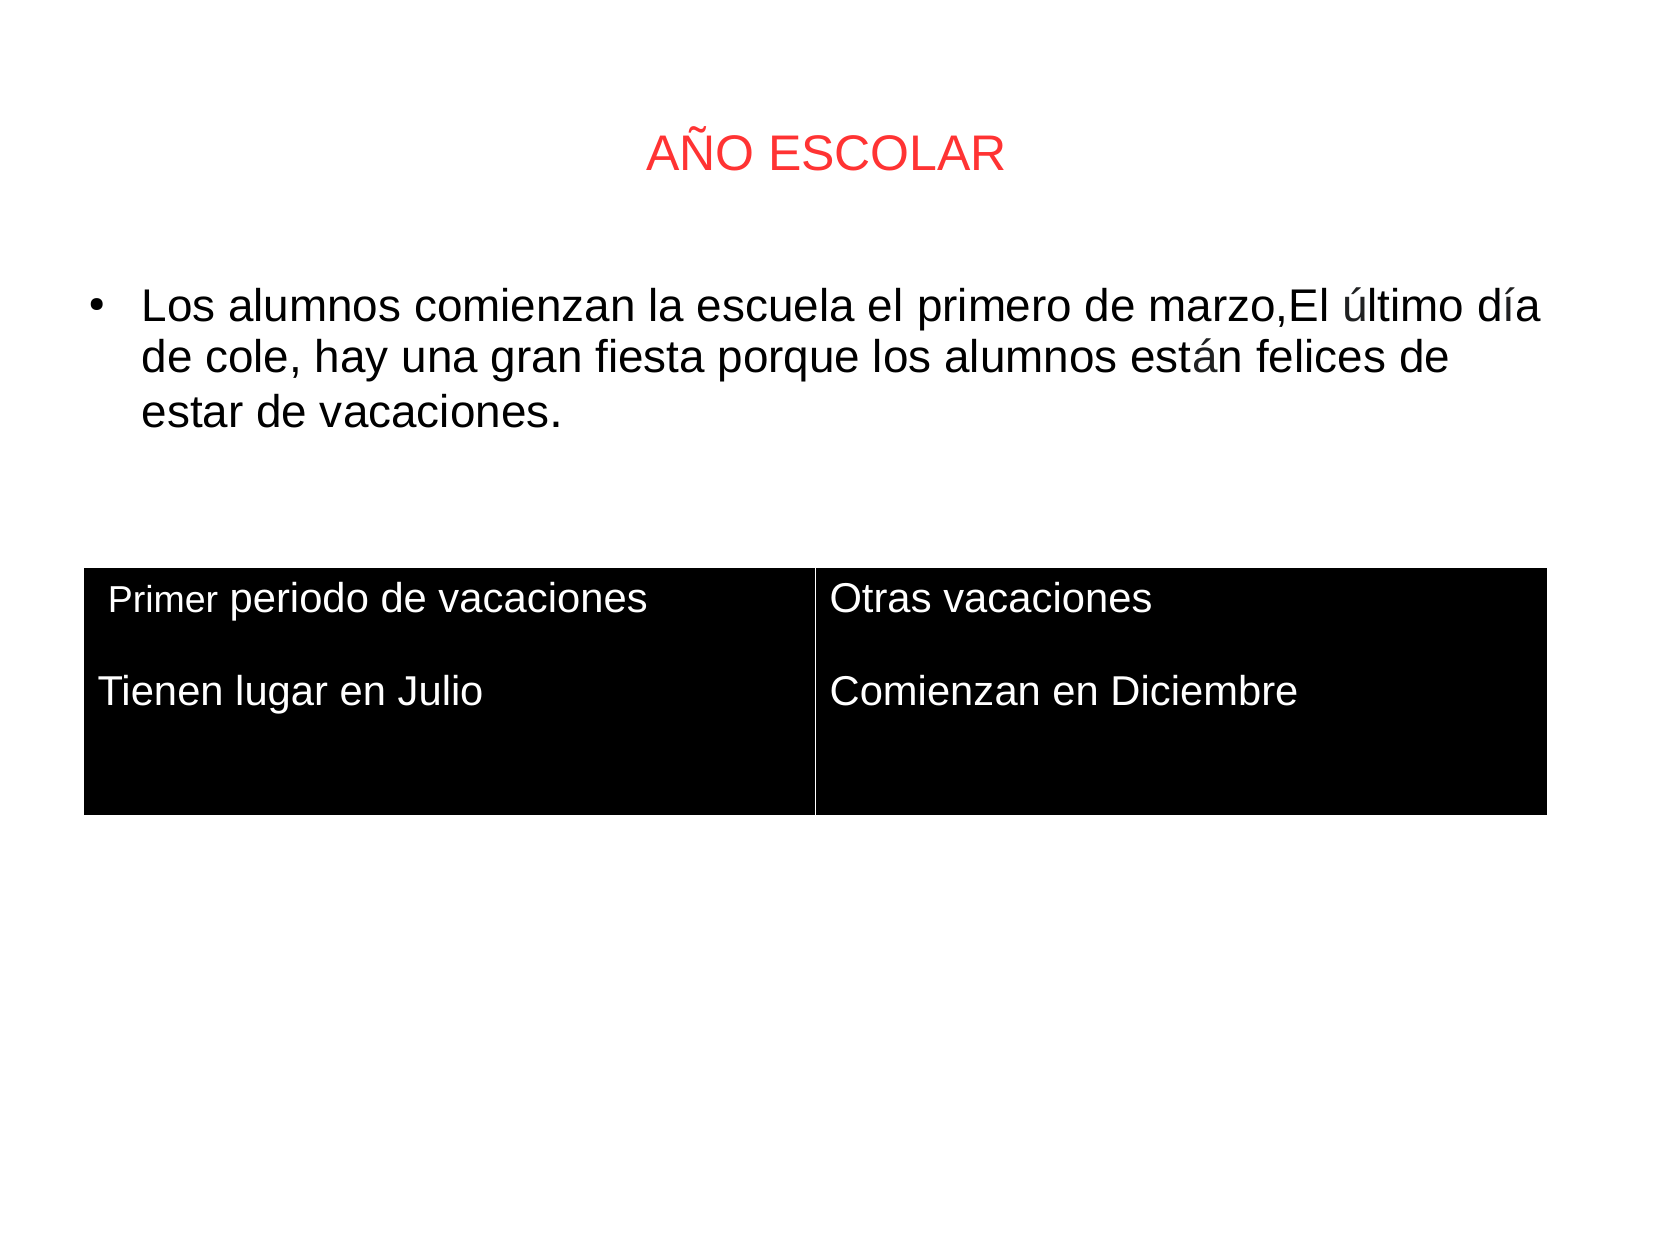

# AÑO ESCOLAR
Los alumnos comienzan la escuela el primero de marzo,El último día de cole, hay una gran fiesta porque los alumnos están felices de estar de vacaciones.
| Primer periodo de vacaciones Tienen lugar en Julio | Otras vacaciones Comienzan en Diciembre |
| --- | --- |